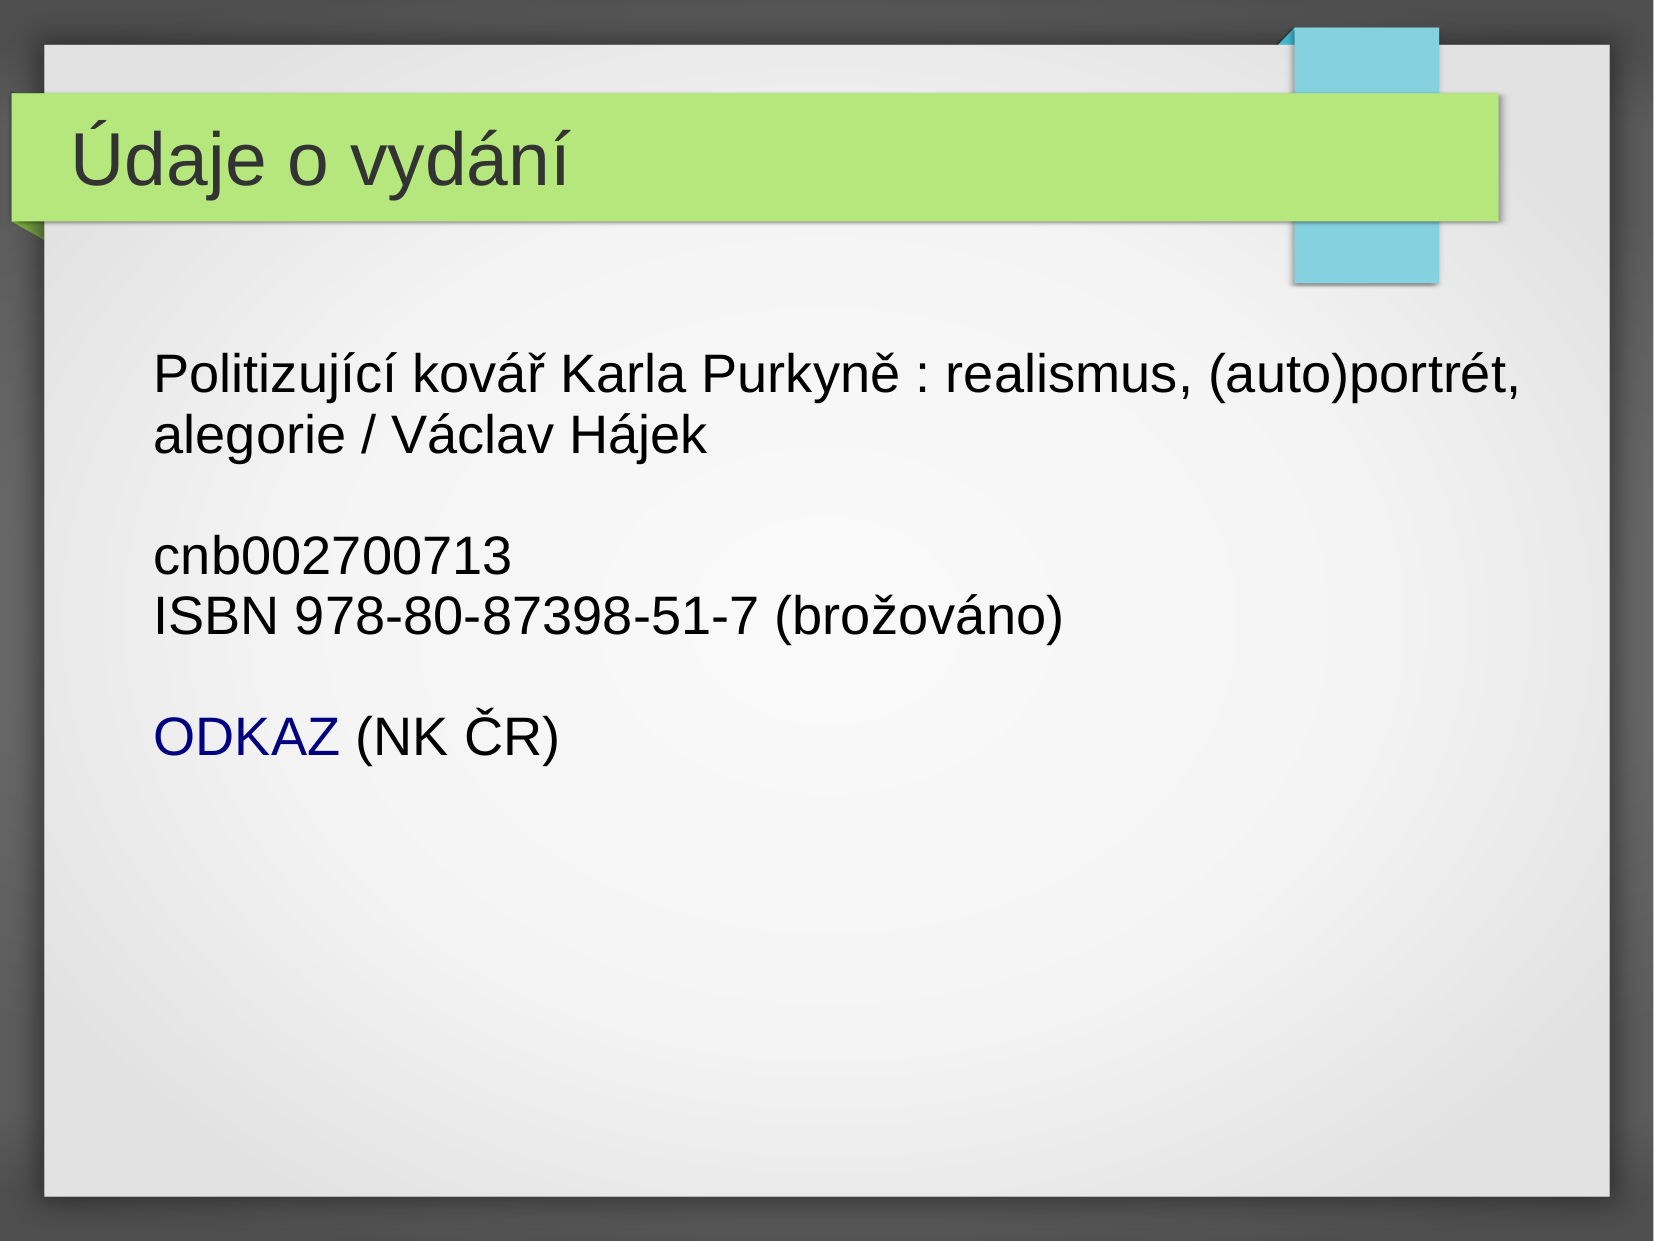

# Údaje o vydání
Politizující kovář Karla Purkyně : realismus, (auto)portrét, alegorie / Václav Hájek
cnb002700713
ISBN 978-80-87398-51-7 (brožováno)
ODKAZ (NK ČR)